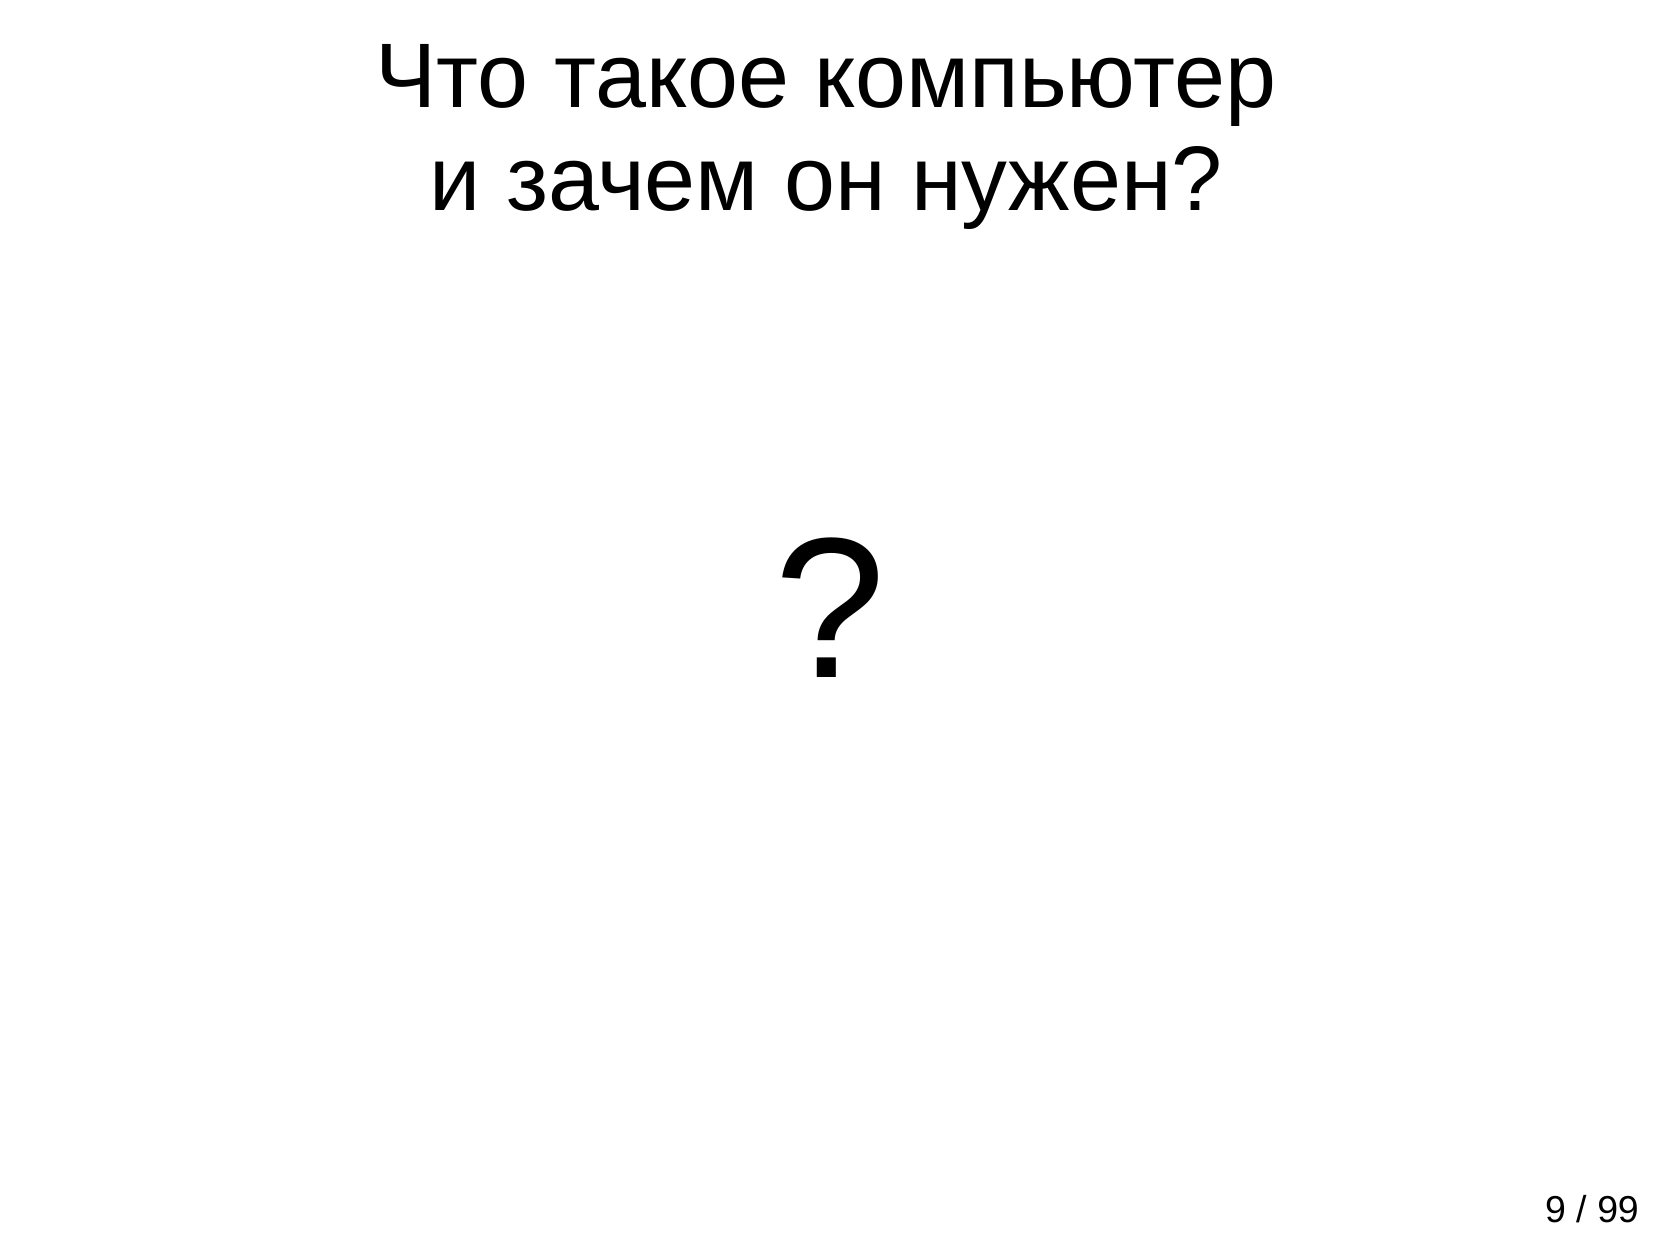

Что такое компьютер
и зачем он нужен?
# ?
9 / 99